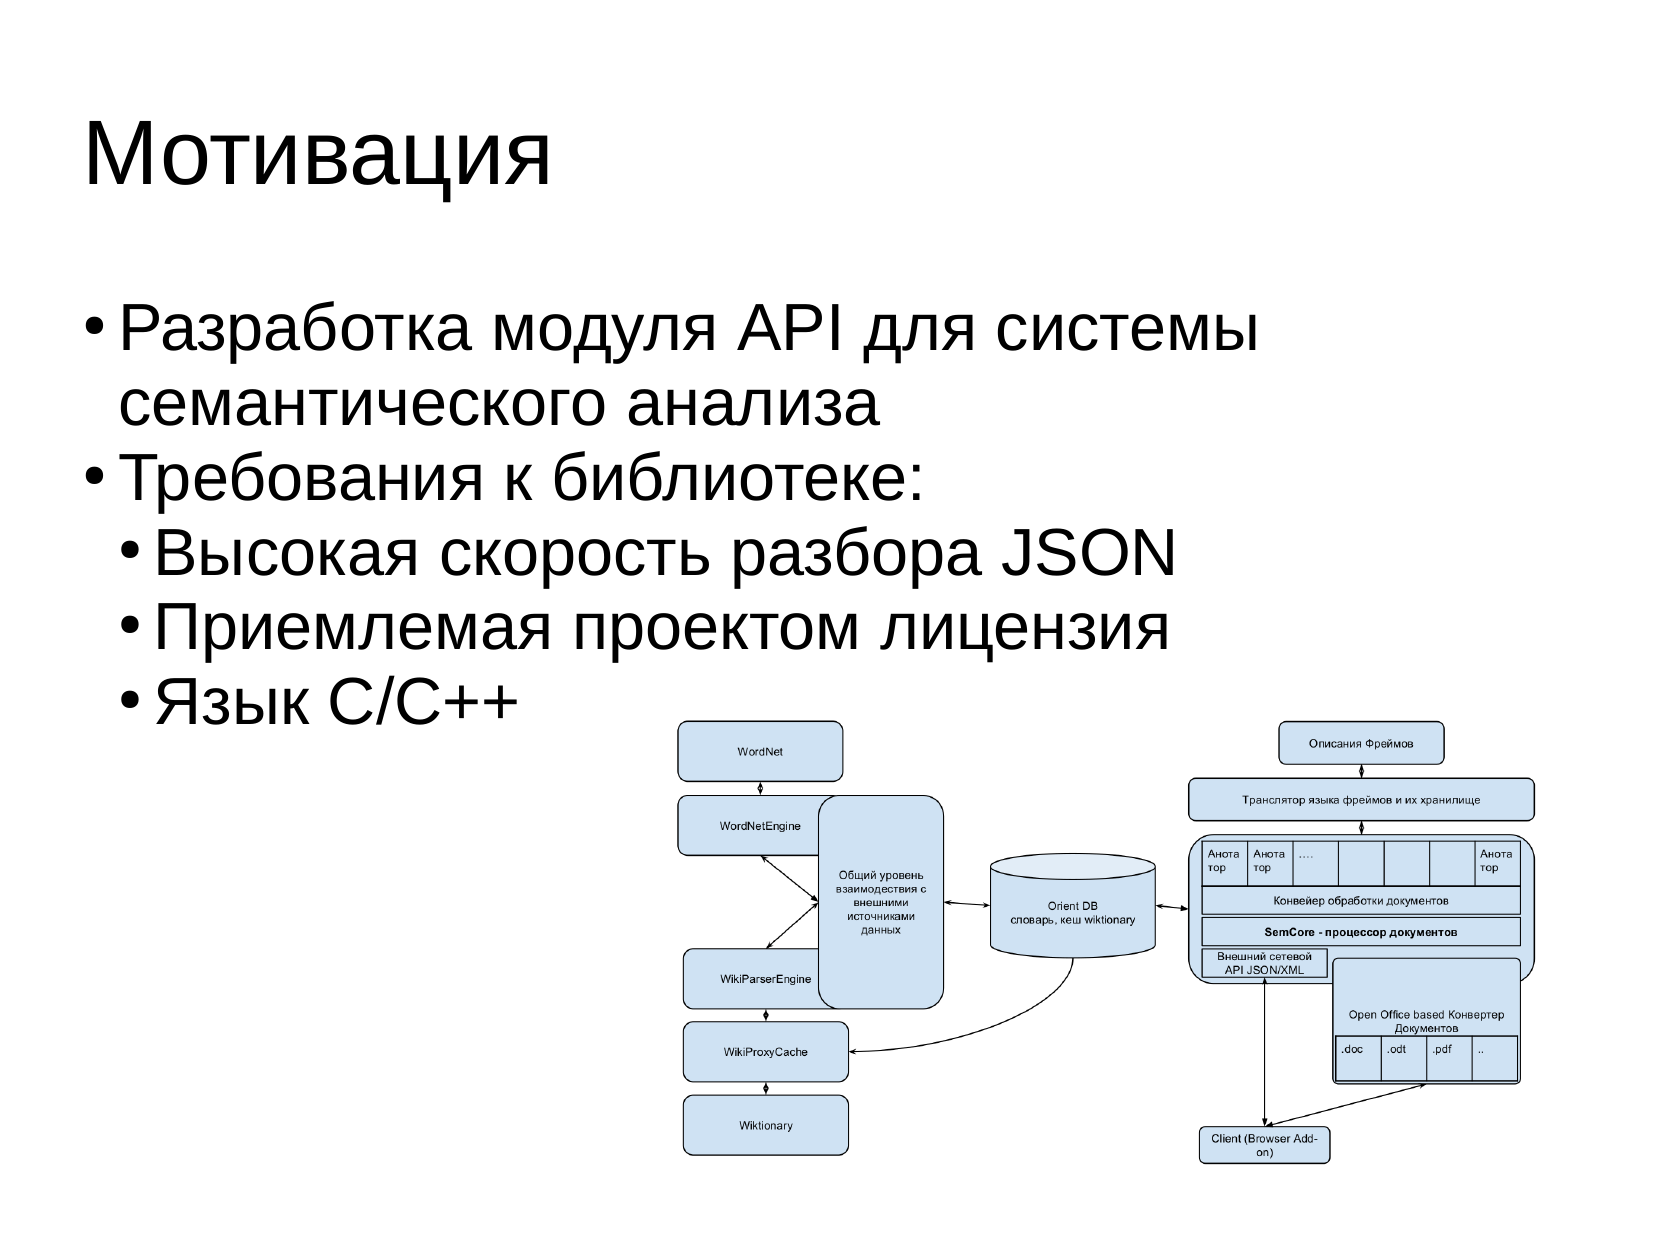

# Мотивация
Разработка модуля API для системы семантического анализа
Требования к библиотеке:
Высокая скорость разбора JSON
Приемлемая проектом лицензия
Язык С/С++